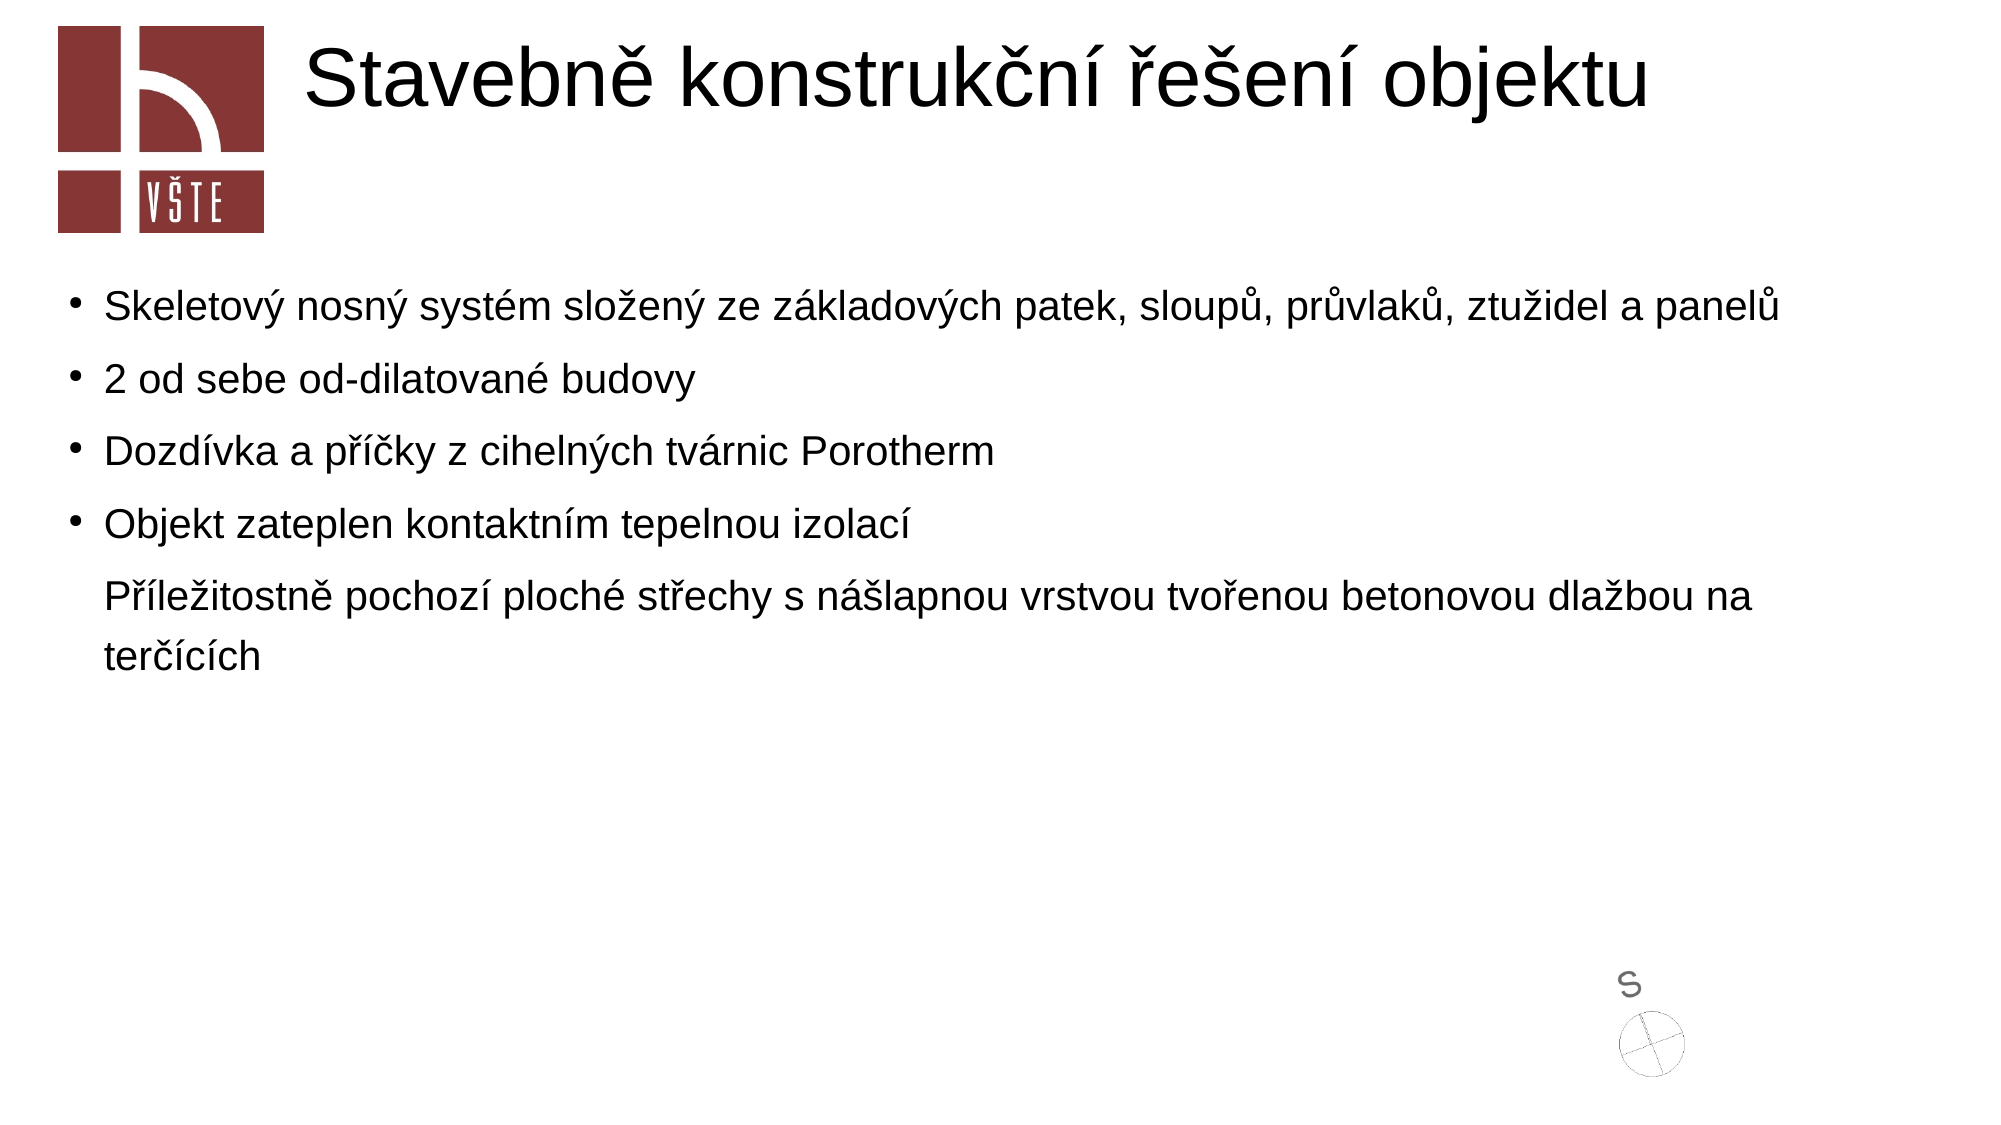

# Stavebně konstrukční řešení objektu
Skeletový nosný systém složený ze základových patek, sloupů, průvlaků, ztužidel a panelů
2 od sebe od-dilatované budovy
Dozdívka a příčky z cihelných tvárnic Porotherm
Objekt zateplen kontaktním tepelnou izolací
Příležitostně pochozí ploché střechy s nášlapnou vrstvou tvořenou betonovou dlažbou na terčících